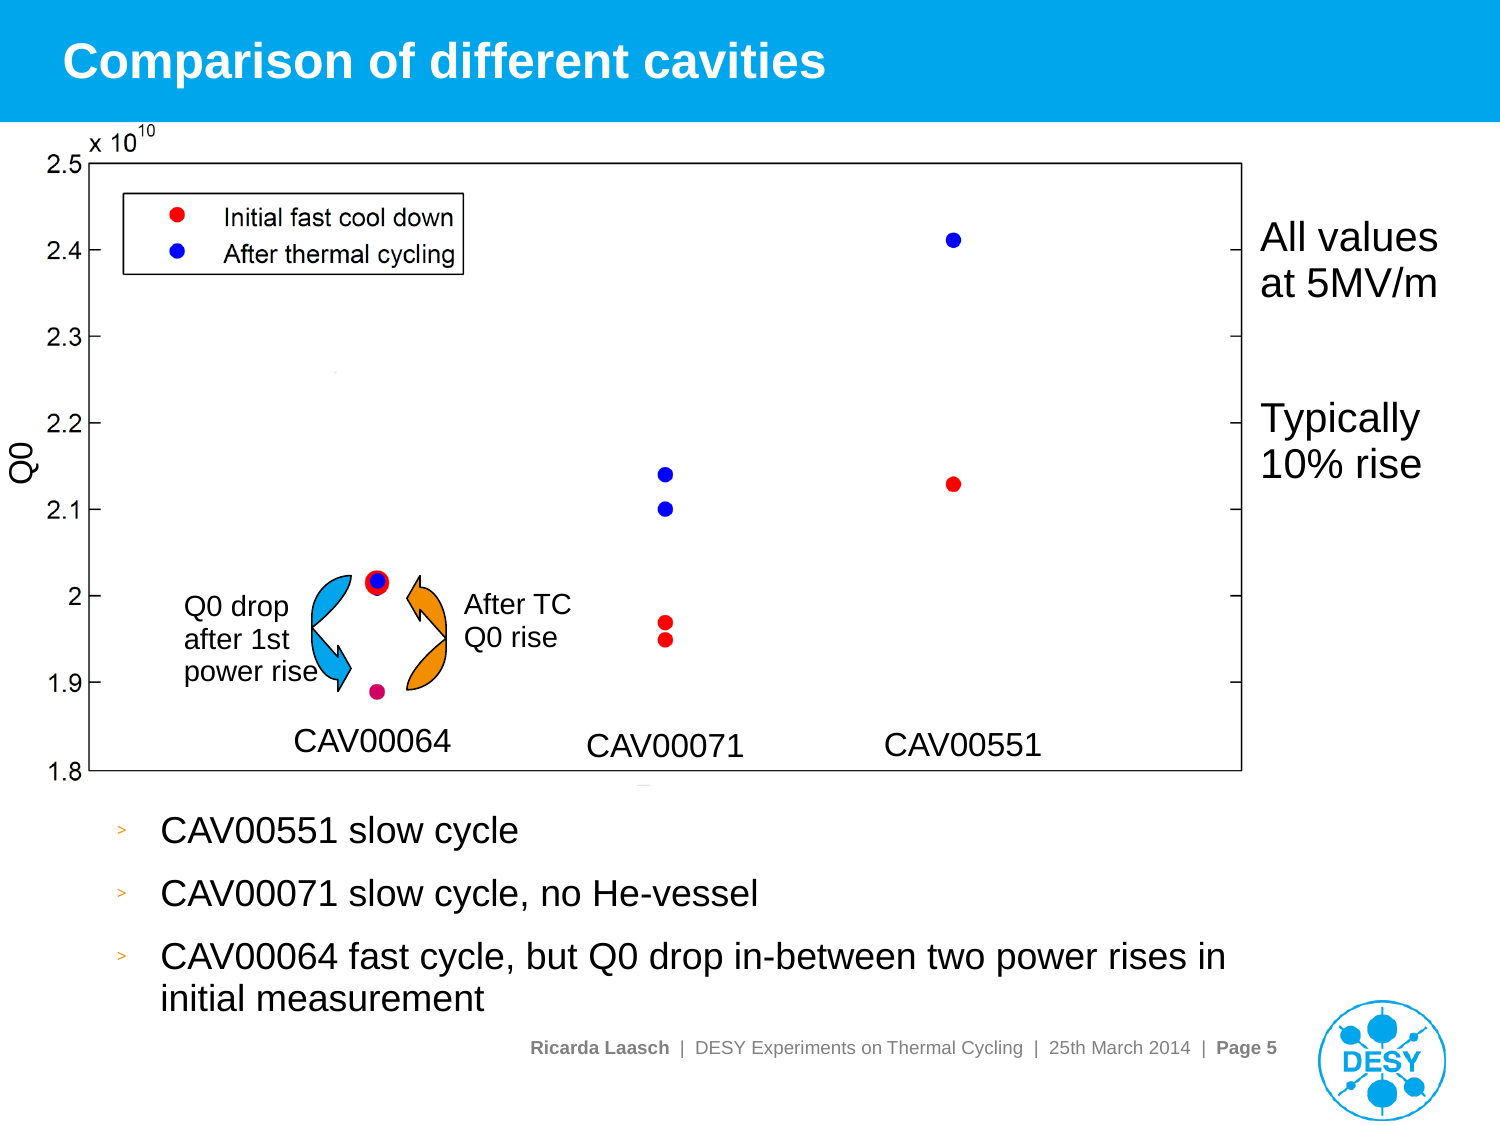

# Comparison of different cavities
All values at 5MV/m
Typically 10% rise
Q0
After TC Q0 rise
Q0 drop after 1st power rise
CAV00064
CAV00551
CAV00071
CAV00551 slow cycle
CAV00071 slow cycle, no He-vessel
CAV00064 fast cycle, but Q0 drop in-between two power rises in initial measurement